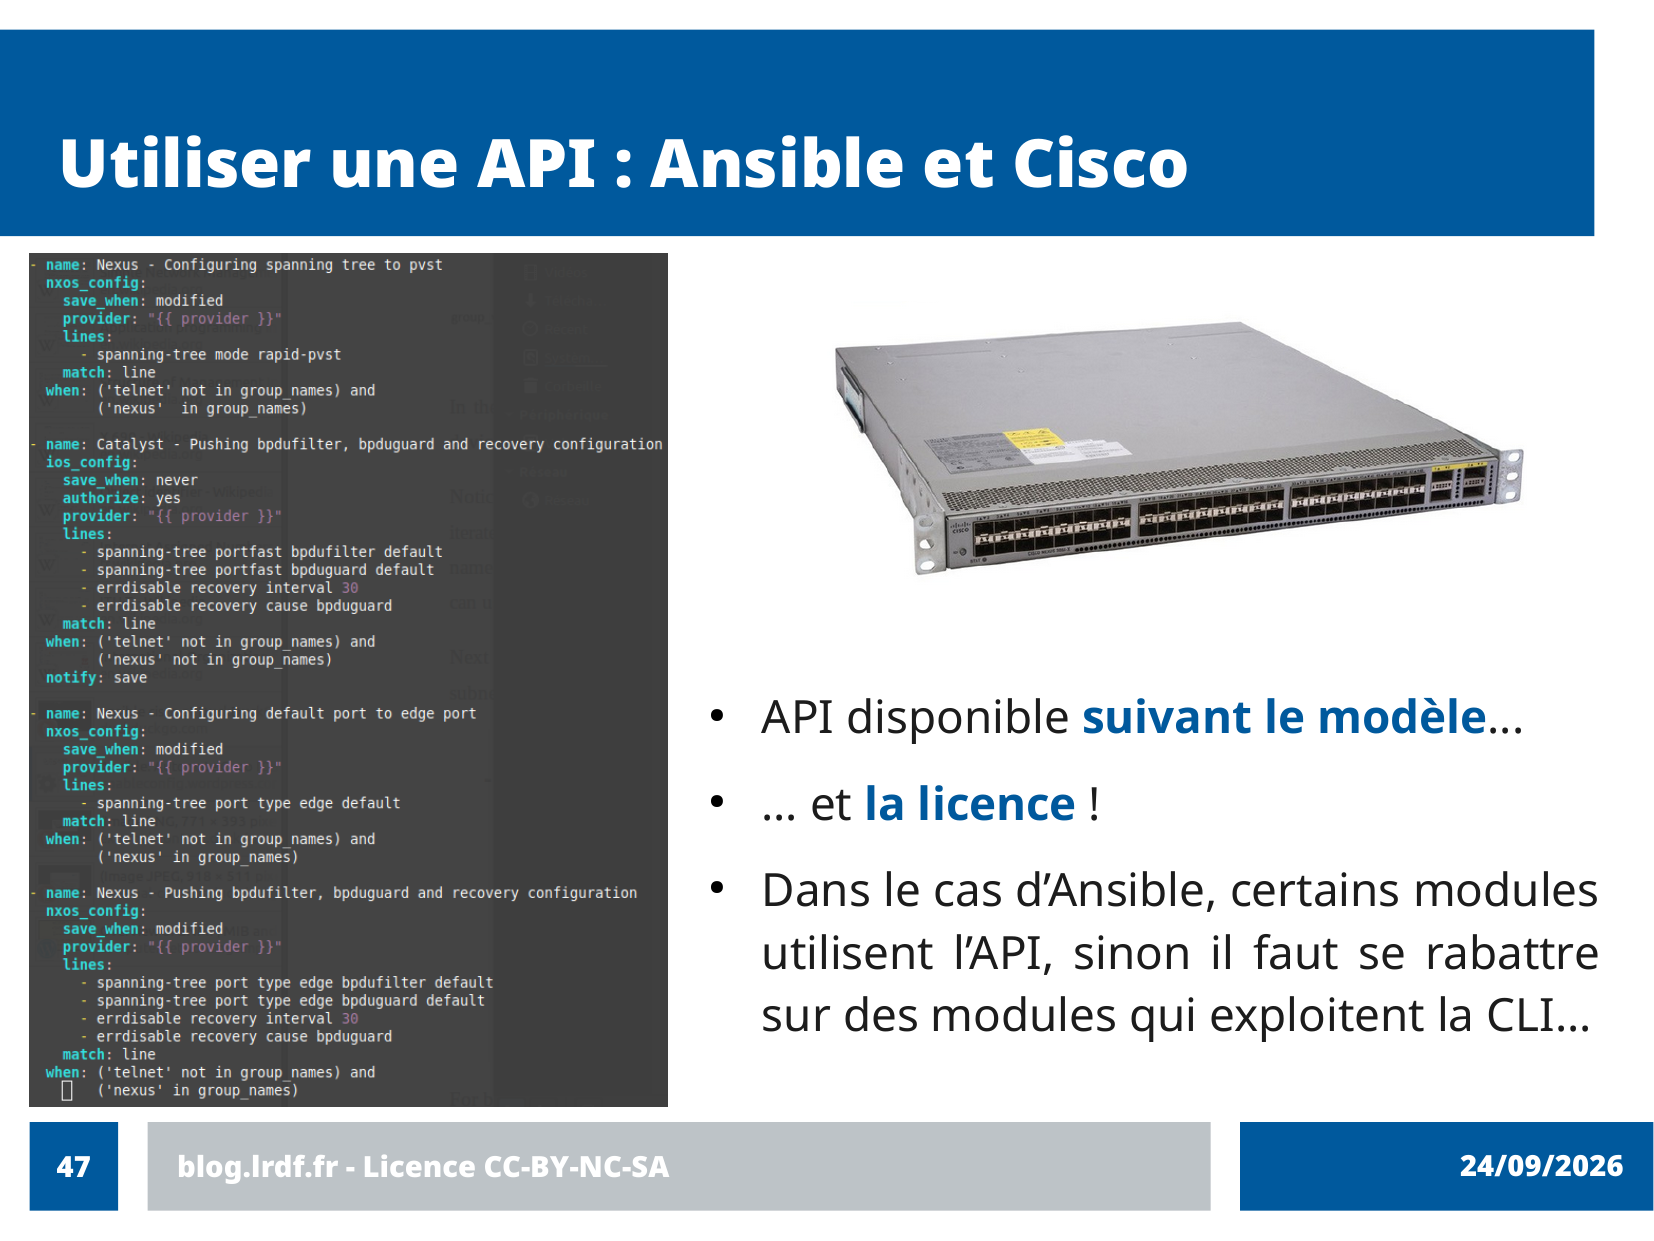

# Utiliser une API : Ansible et Cisco
API disponible suivant le modèle...
… et la licence !
Dans le cas d’Ansible, certains modules utilisent l’API, sinon il faut se rabattre sur des modules qui exploitent la CLI...
47
blog.lrdf.fr - Licence CC-BY-NC-SA